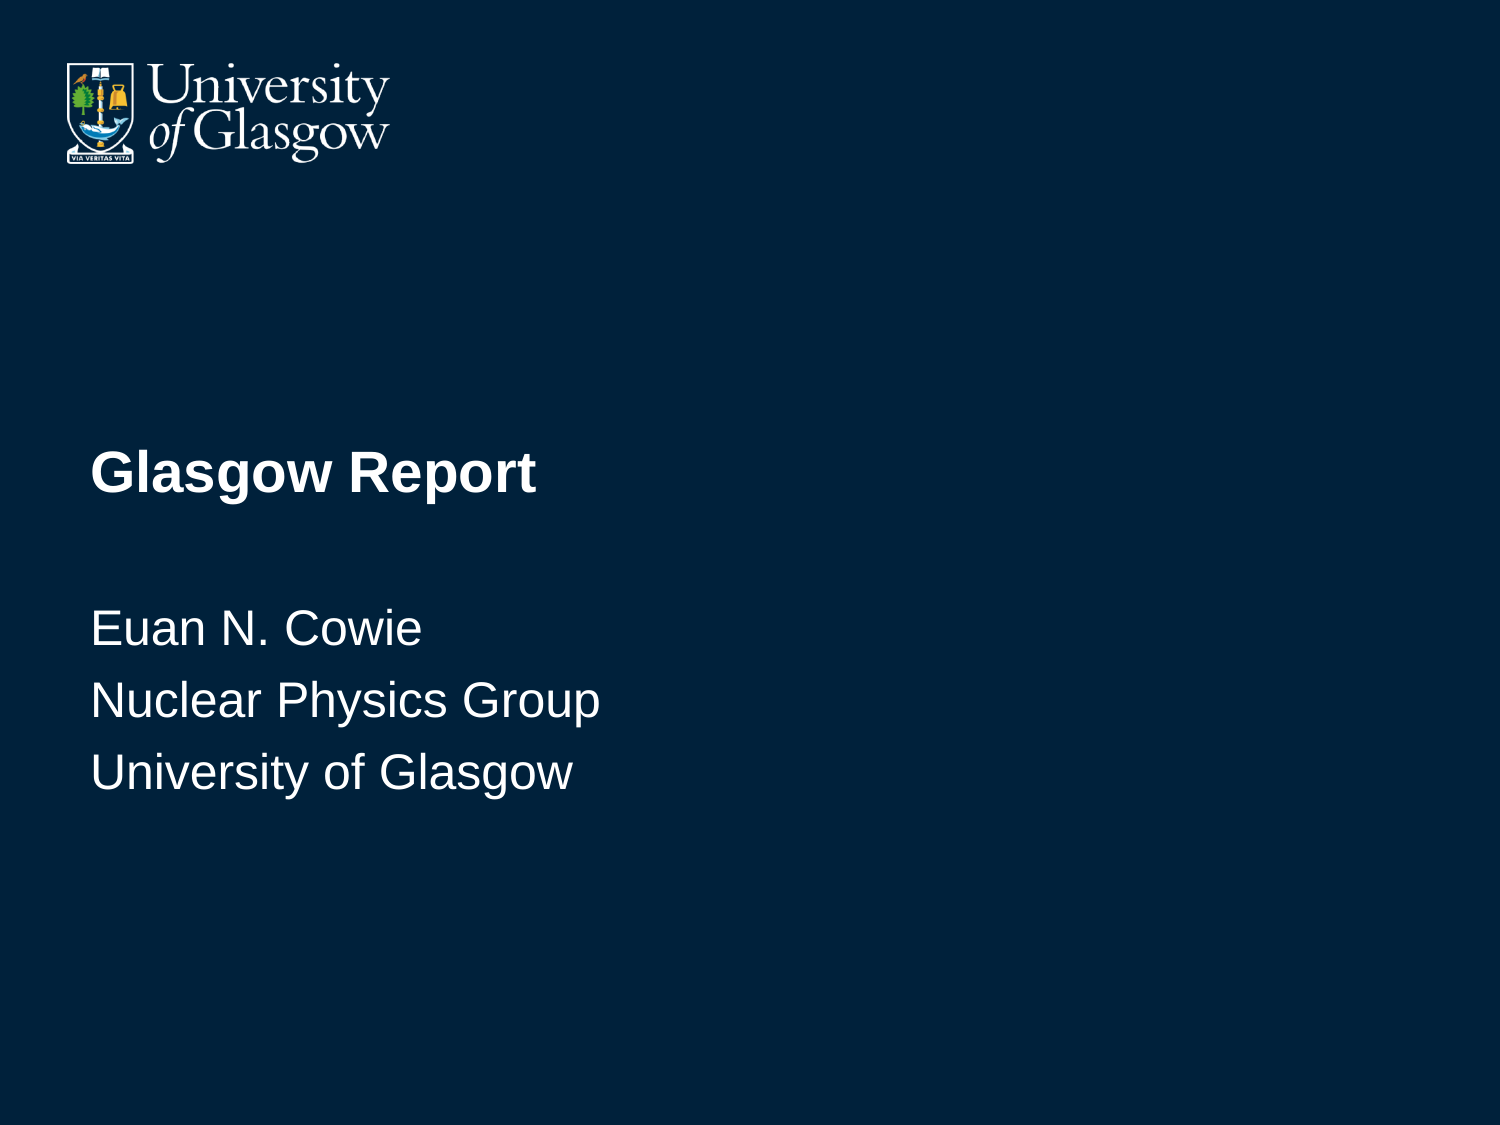

# Glasgow Report
Euan N. Cowie
Nuclear Physics Group
University of Glasgow